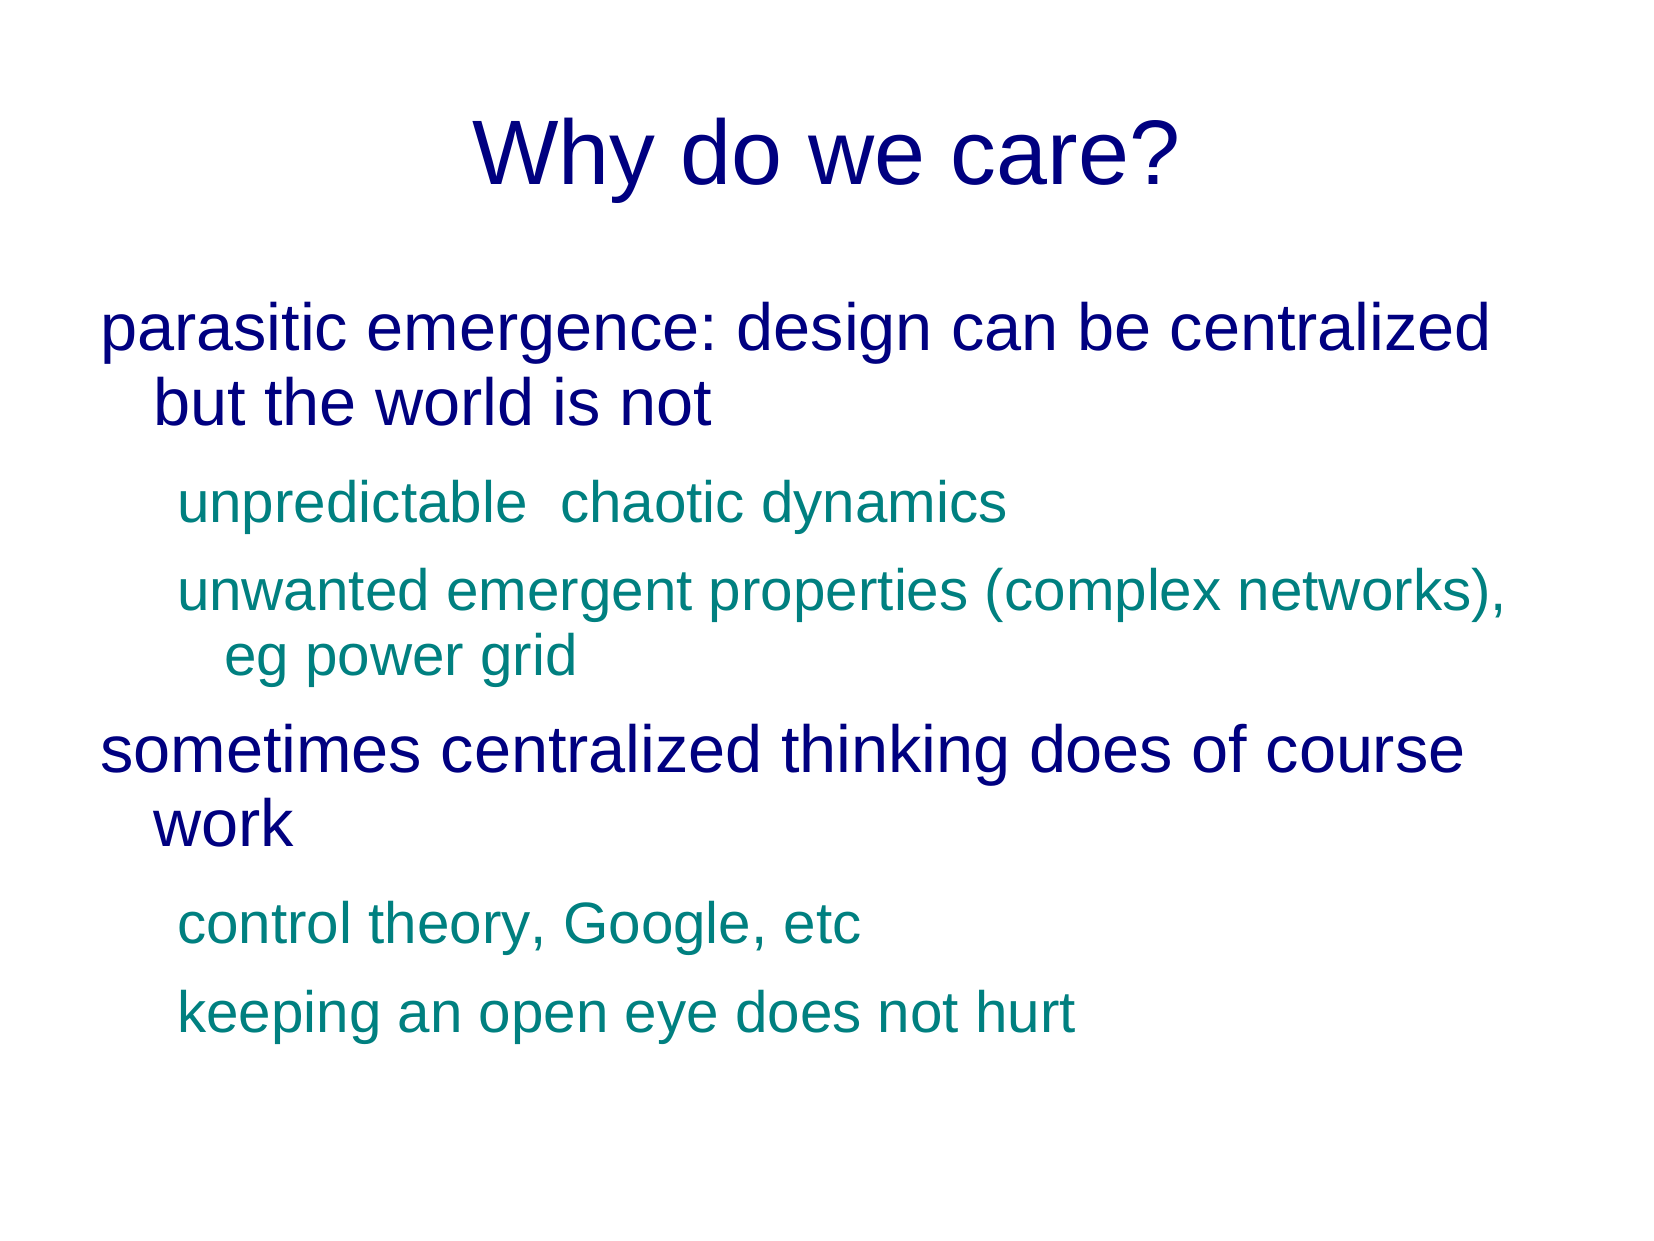

# Why do we care?
parasitic emergence: design can be centralized but the world is not
unpredictable chaotic dynamics
unwanted emergent properties (complex networks), eg power grid
sometimes centralized thinking does of course work
control theory, Google, etc
keeping an open eye does not hurt